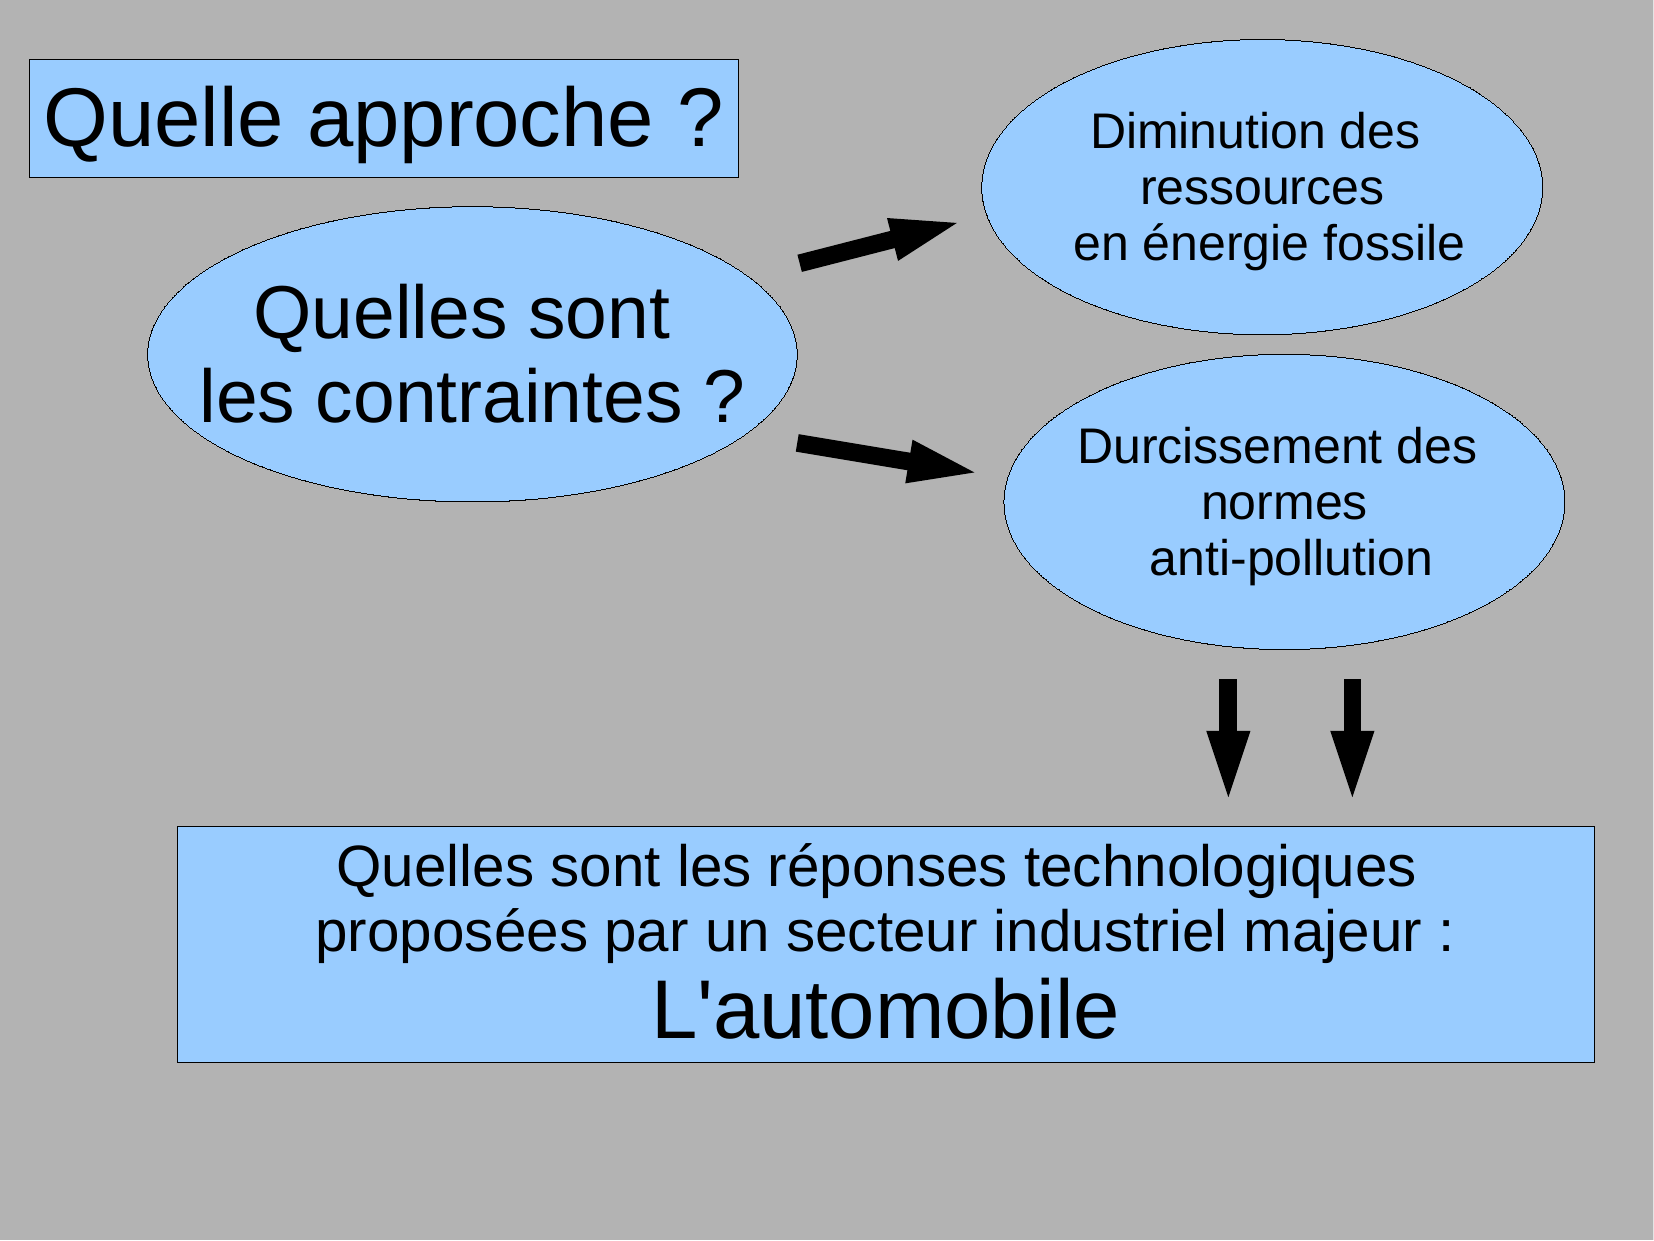

Diminution des
ressources
 en énergie fossile
Quelle approche ?
Quelles sont
les contraintes ?
Durcissement des
normes
 anti-pollution
Quelles sont les réponses technologiques
proposées par un secteur industriel majeur :
L'automobile